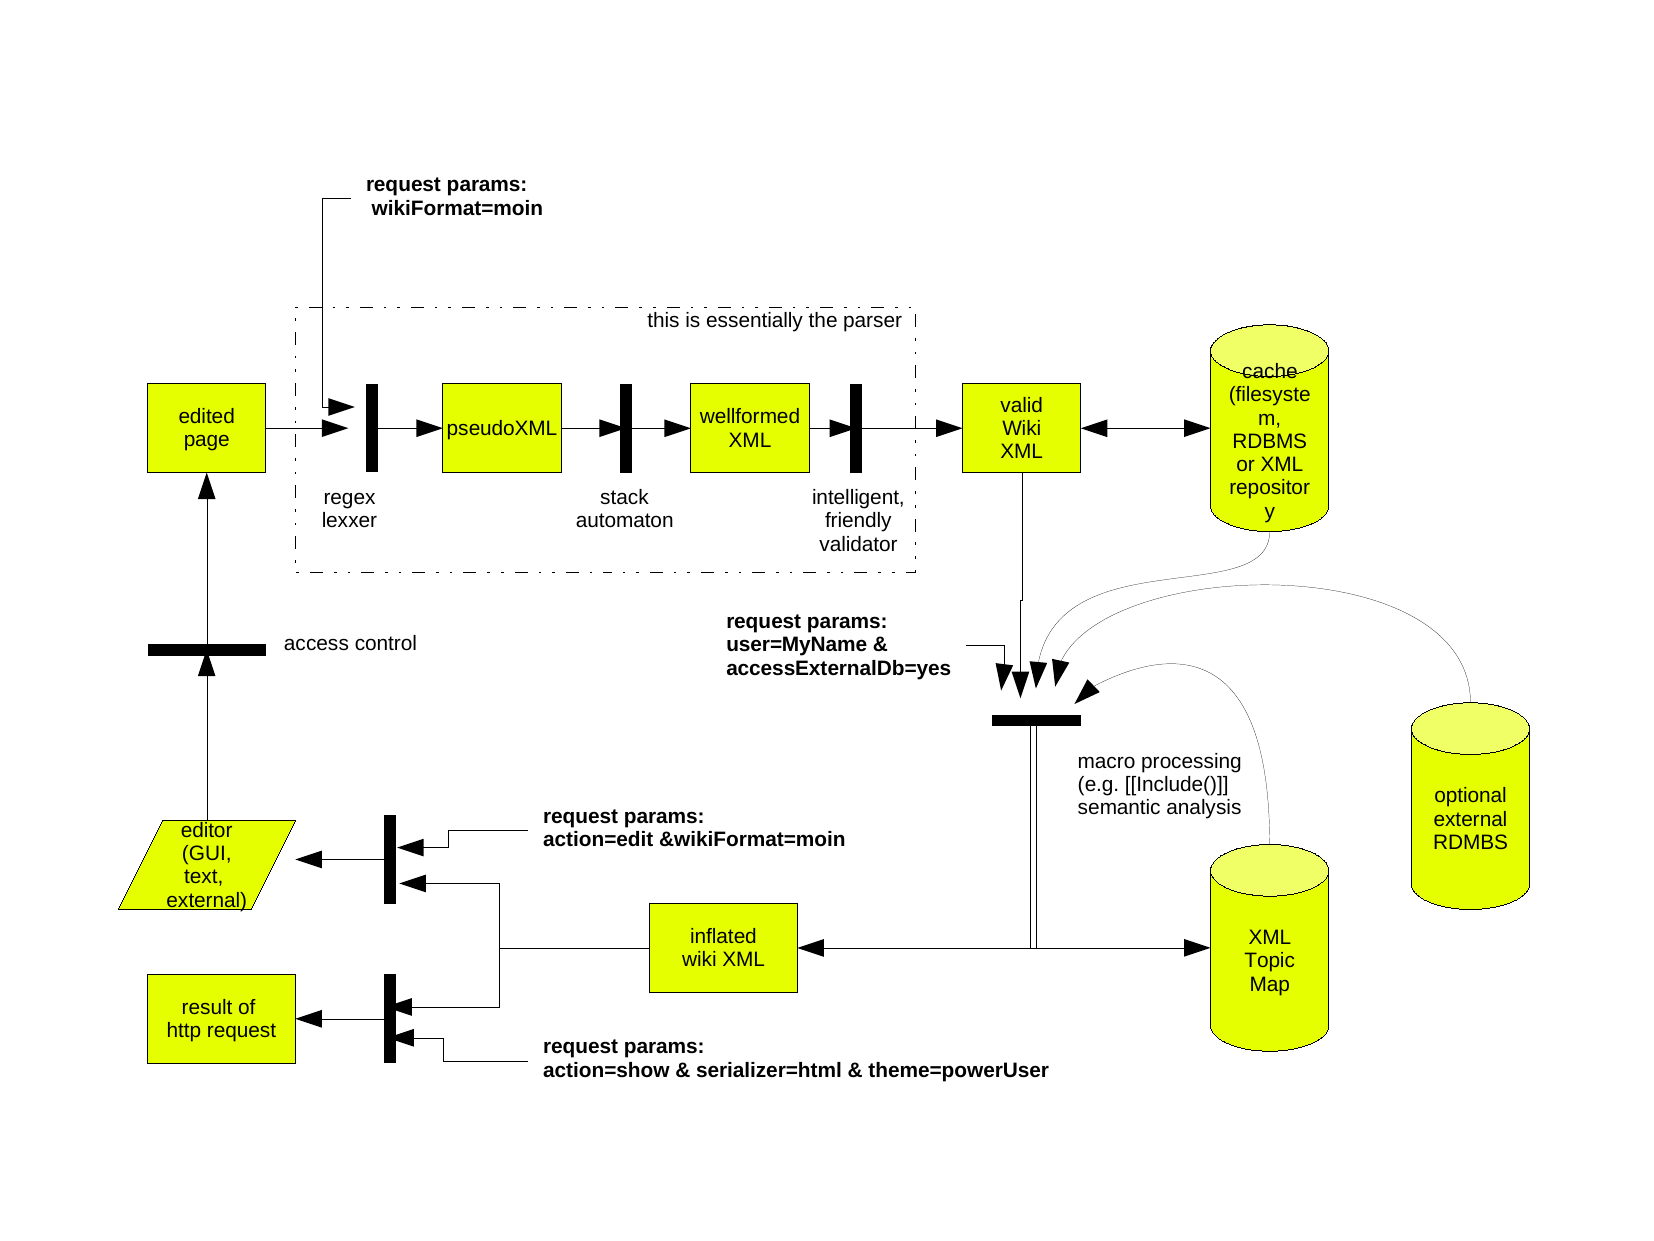

request params:
 wikiFormat=moin
this is essentially the parser
cache
(filesystem,
RDBMS
or XML
repository
edited
page
pseudoXML
wellformed
XML
valid
Wiki
XML
regex
lexxer
stack
automaton
intelligent,
friendly
validator
request params:
user=MyName &
accessExternalDb=yes
access control
optional
external
RDMBS
macro processing
(e.g. [[Include()]]
semantic analysis
request params:
action=edit &wikiFormat=moin
editor
(GUI, text,
external)
XML
Topic
Map
inflated
wiki XML
result of
http request
request params:
action=show & serializer=html & theme=powerUser